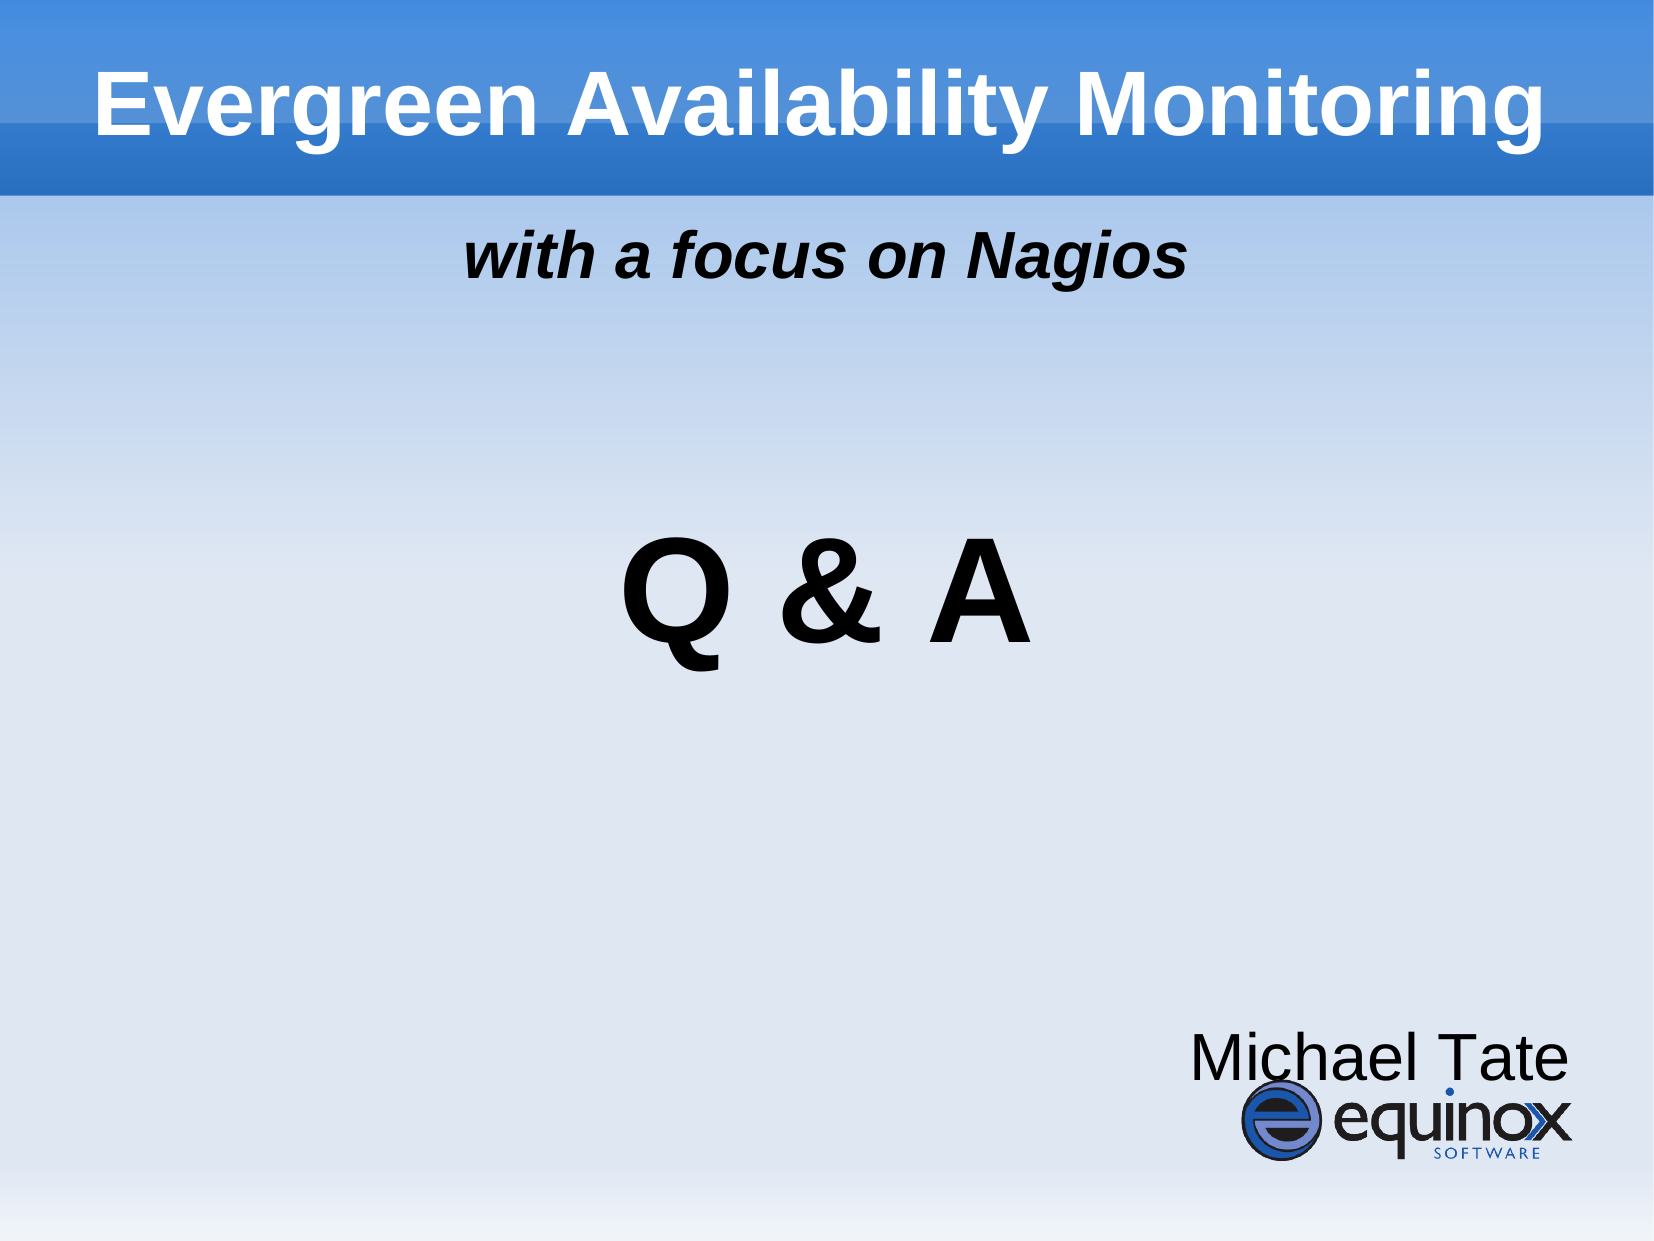

# Evergreen Availability Monitoring
with a focus on Nagios
Q & A
Michael Tate